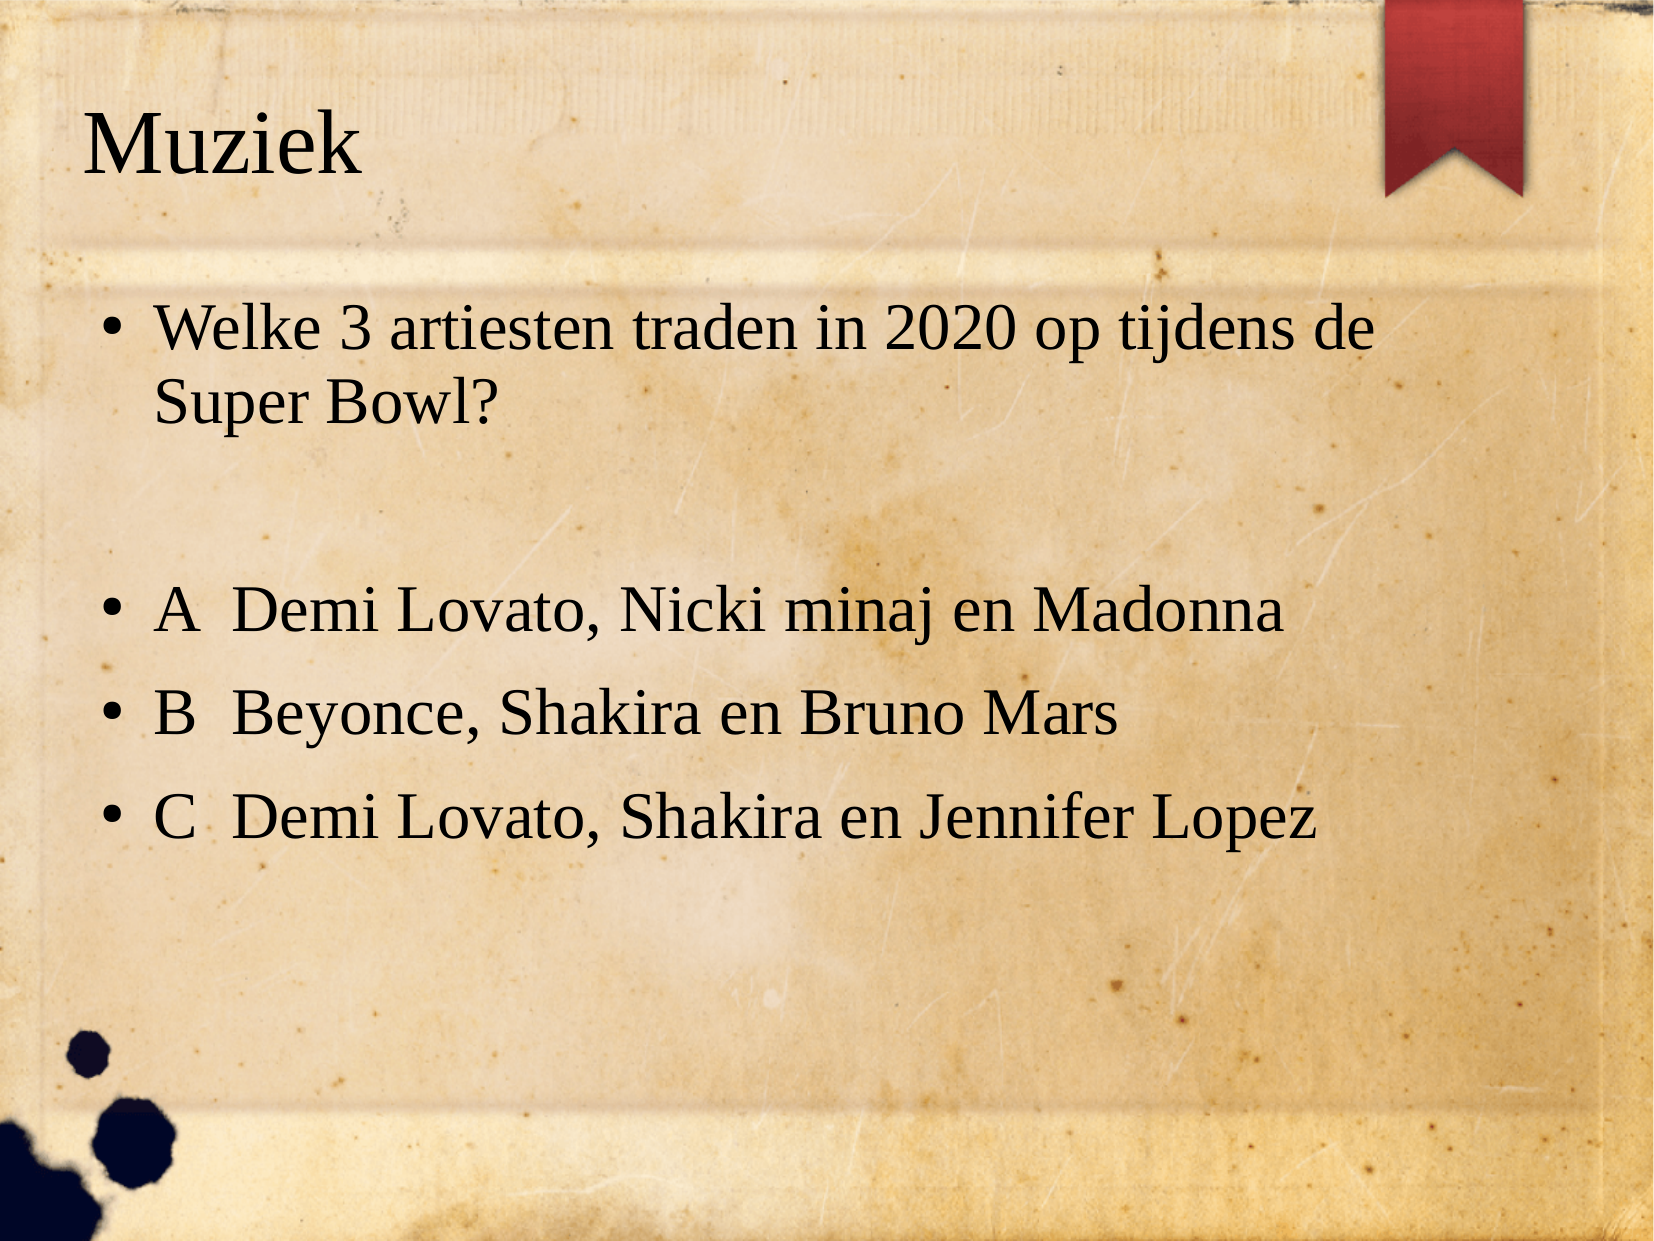

# Muziek
Welke 3 artiesten traden in 2020 op tijdens de Super Bowl?
A Demi Lovato, Nicki minaj en Madonna
B Beyonce, Shakira en Bruno Mars
C Demi Lovato, Shakira en Jennifer Lopez